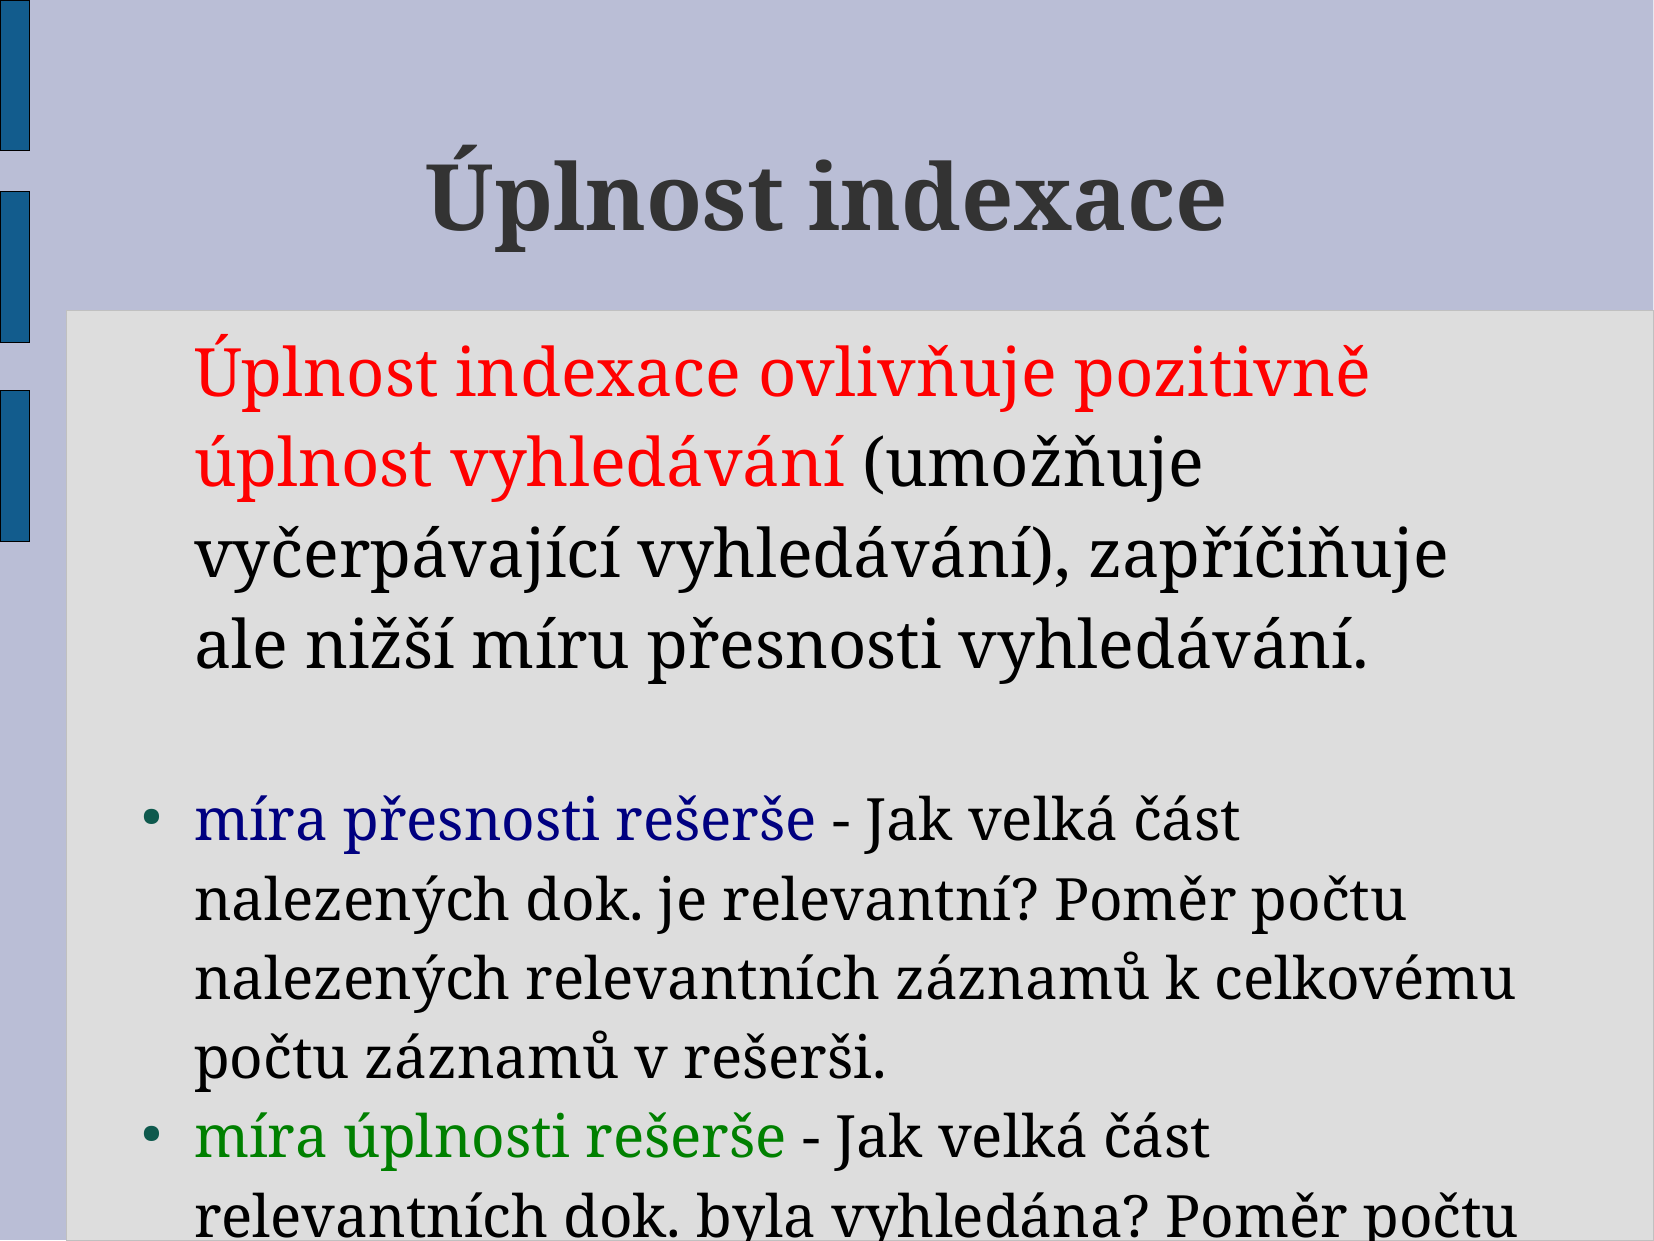

# Úplnost indexace
Úplnost indexace ovlivňuje pozitivně úplnost vyhledávání (umožňuje vyčerpávající vyhledávání), zapříčiňuje ale nižší míru přesnosti vyhledávání.
míra přesnosti rešerše - Jak velká část nalezených dok. je relevantní? Poměr počtu nalezených relevantních záznamů k celkovému počtu záznamů v rešerši.
míra úplnosti rešerše - Jak velká část relevantních dok. byla vyhledána? Poměr počtu nalezených relevantních záznamů k počtu všech relevantních záznamů v databázi.